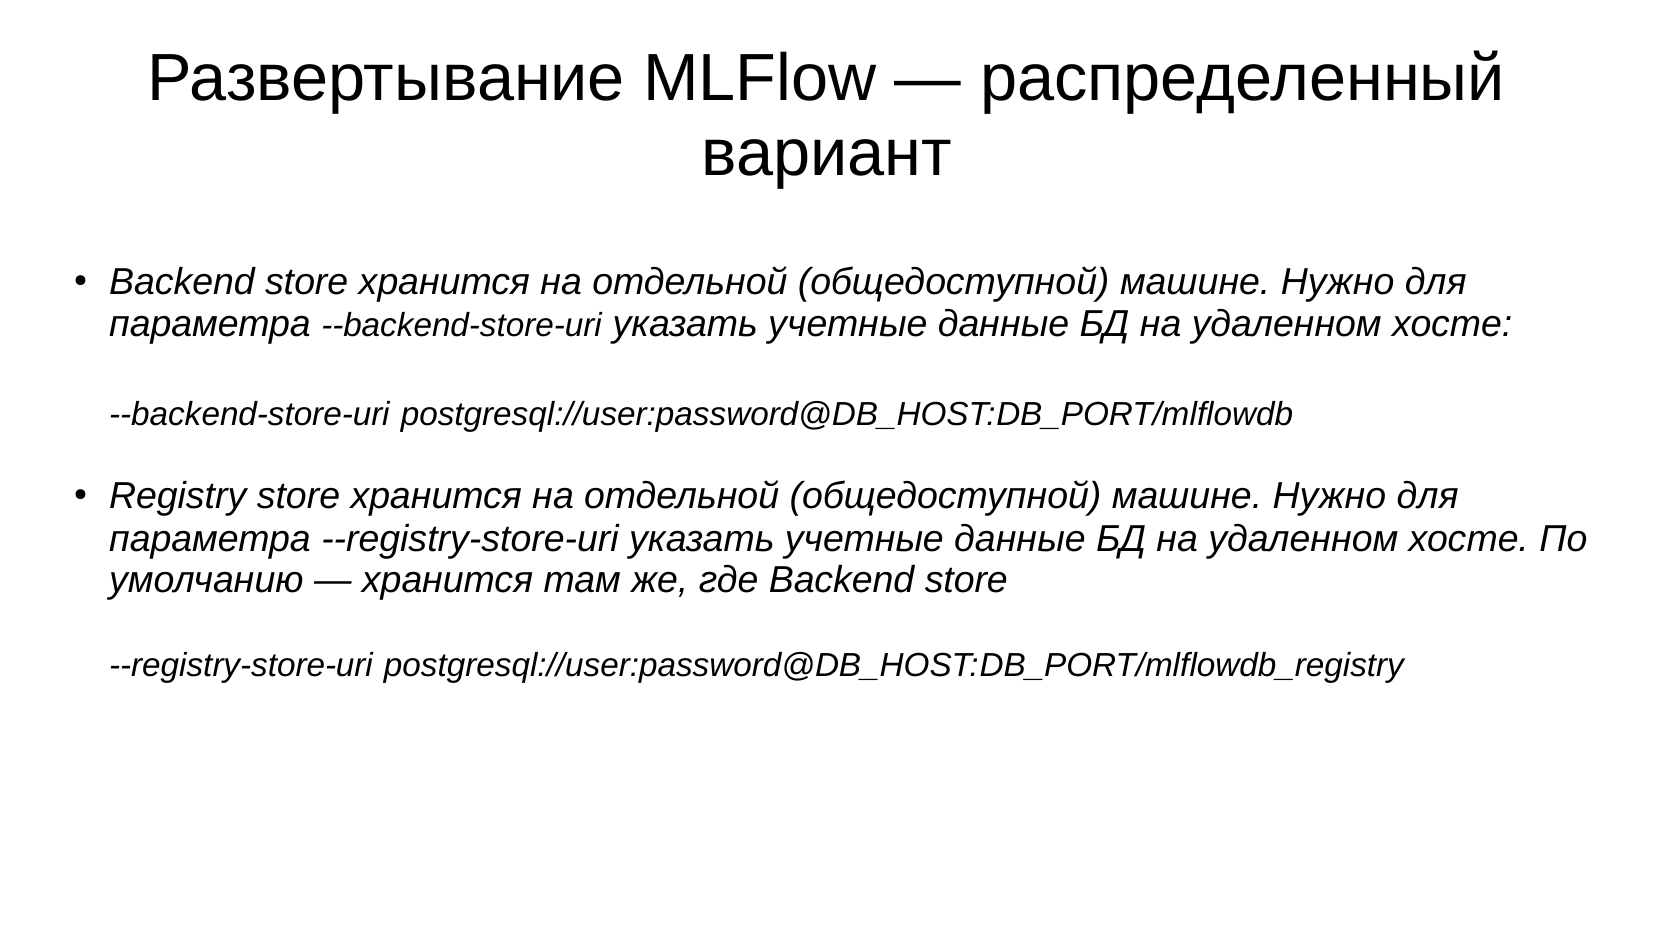

# Развертывание MLFlow — распределенный вариант
Backend store хранится на отдельной (общедоступной) машине. Нужно для параметра --backend-store-uri указать учетные данные БД на удаленном хосте:
--backend-store-uri postgresql://user:password@DB_HOST:DB_PORT/mlflowdb
Registry store хранится на отдельной (общедоступной) машине. Нужно для параметра --registry-store-uri указать учетные данные БД на удаленном хосте. По умолчанию — хранится там же, где Backend store
--registry-store-uri postgresql://user:password@DB_HOST:DB_PORT/mlflowdb_registry